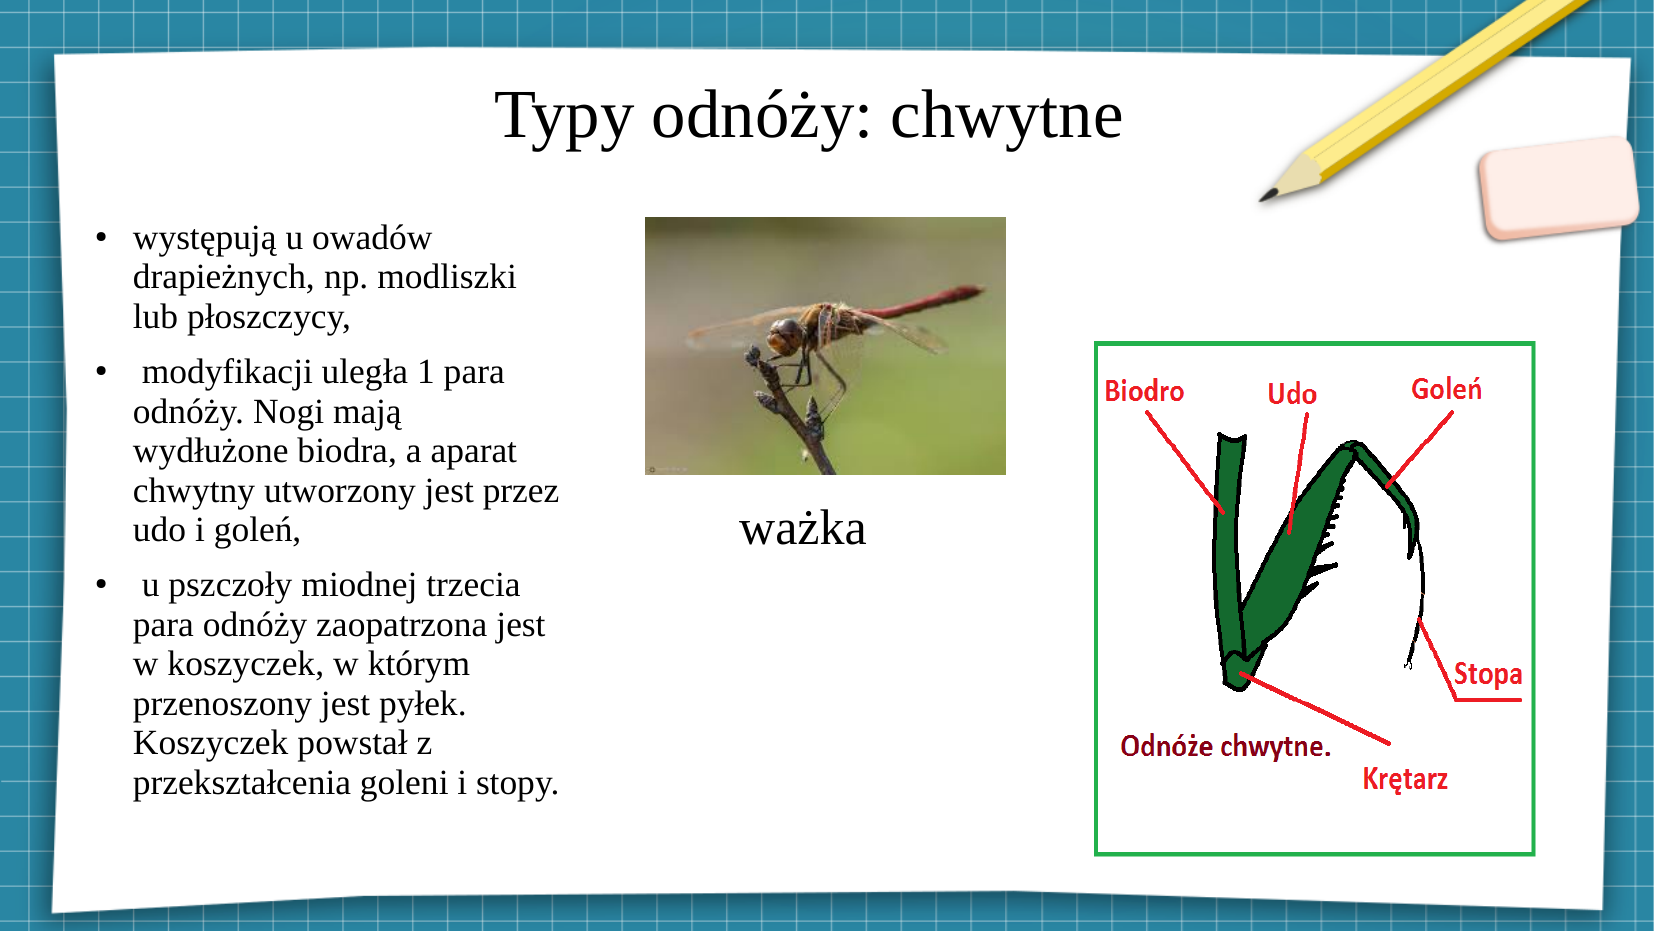

# Typy odnóży: chwytne
występują u owadów drapieżnych, np. modliszki lub płoszczycy,
 modyfikacji uległa 1 para odnóży. Nogi mają wydłużone biodra, a aparat chwytny utworzony jest przez udo i goleń,
 u pszczoły miodnej trzecia para odnóży zaopatrzona jest w koszyczek, w którym przenoszony jest pyłek. Koszyczek powstał z przekształcenia goleni i stopy.
 ważka